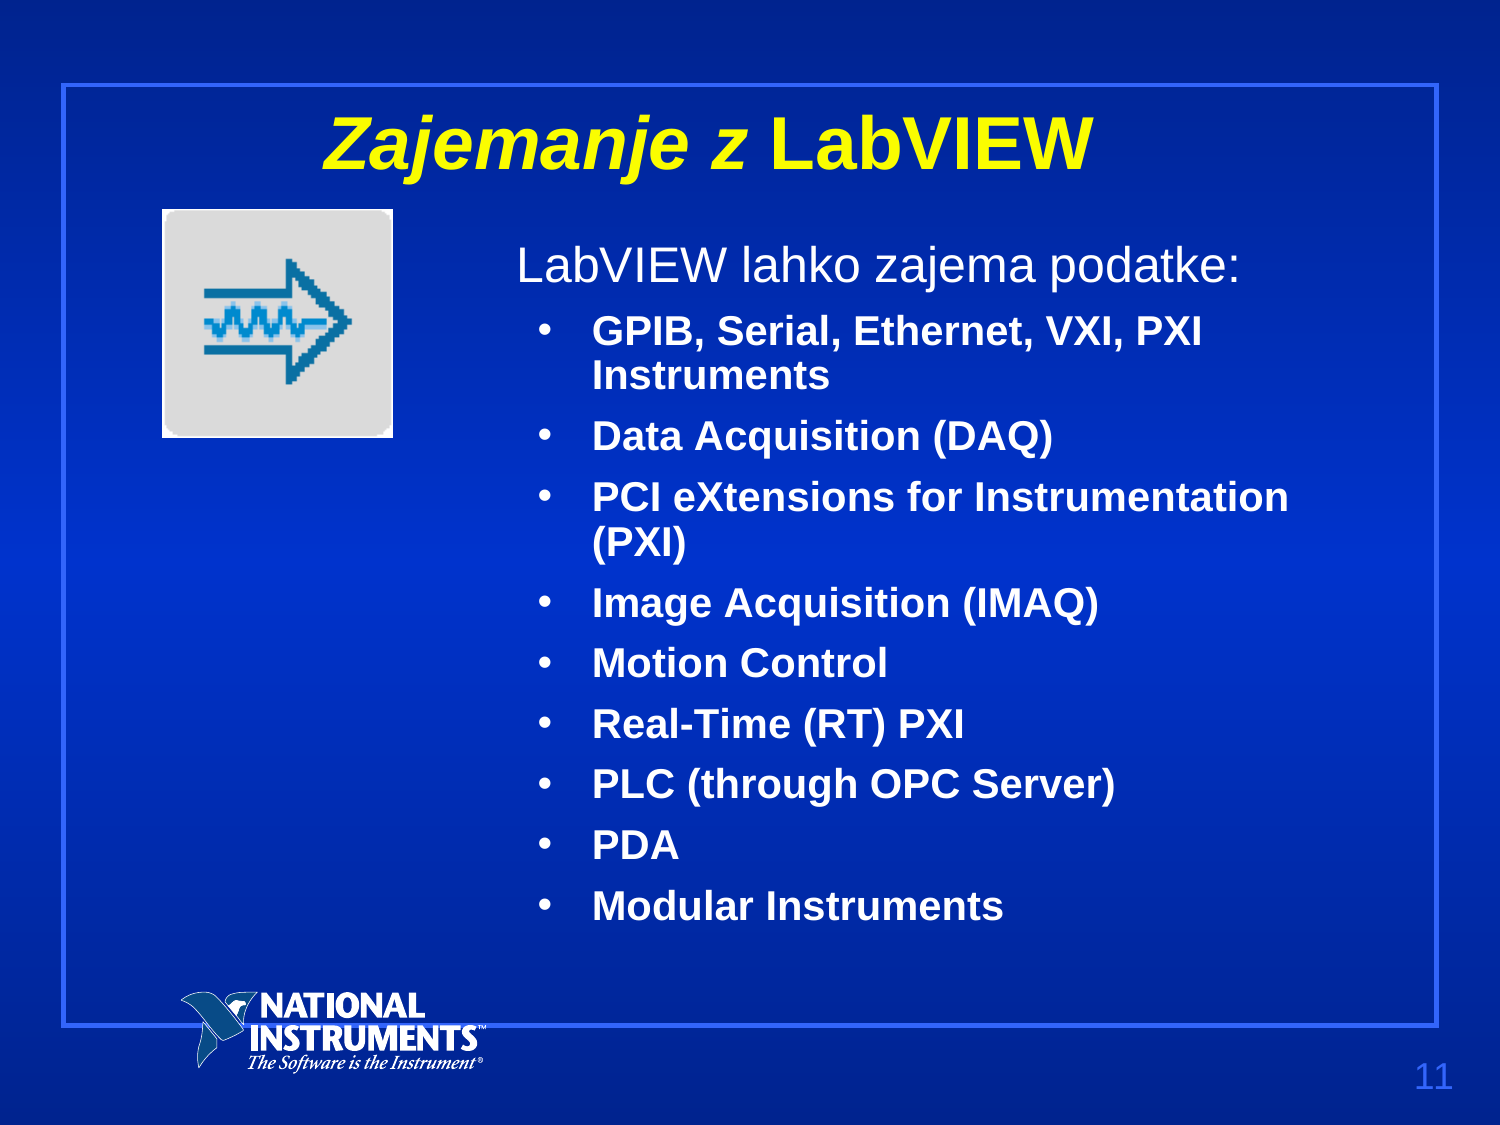

# Zajemanje z LabVIEW
LabVIEW lahko zajema podatke:
GPIB, Serial, Ethernet, VXI, PXI Instruments
Data Acquisition (DAQ)
PCI eXtensions for Instrumentation (PXI)
Image Acquisition (IMAQ)
Motion Control
Real-Time (RT) PXI
PLC (through OPC Server)
PDA
Modular Instruments